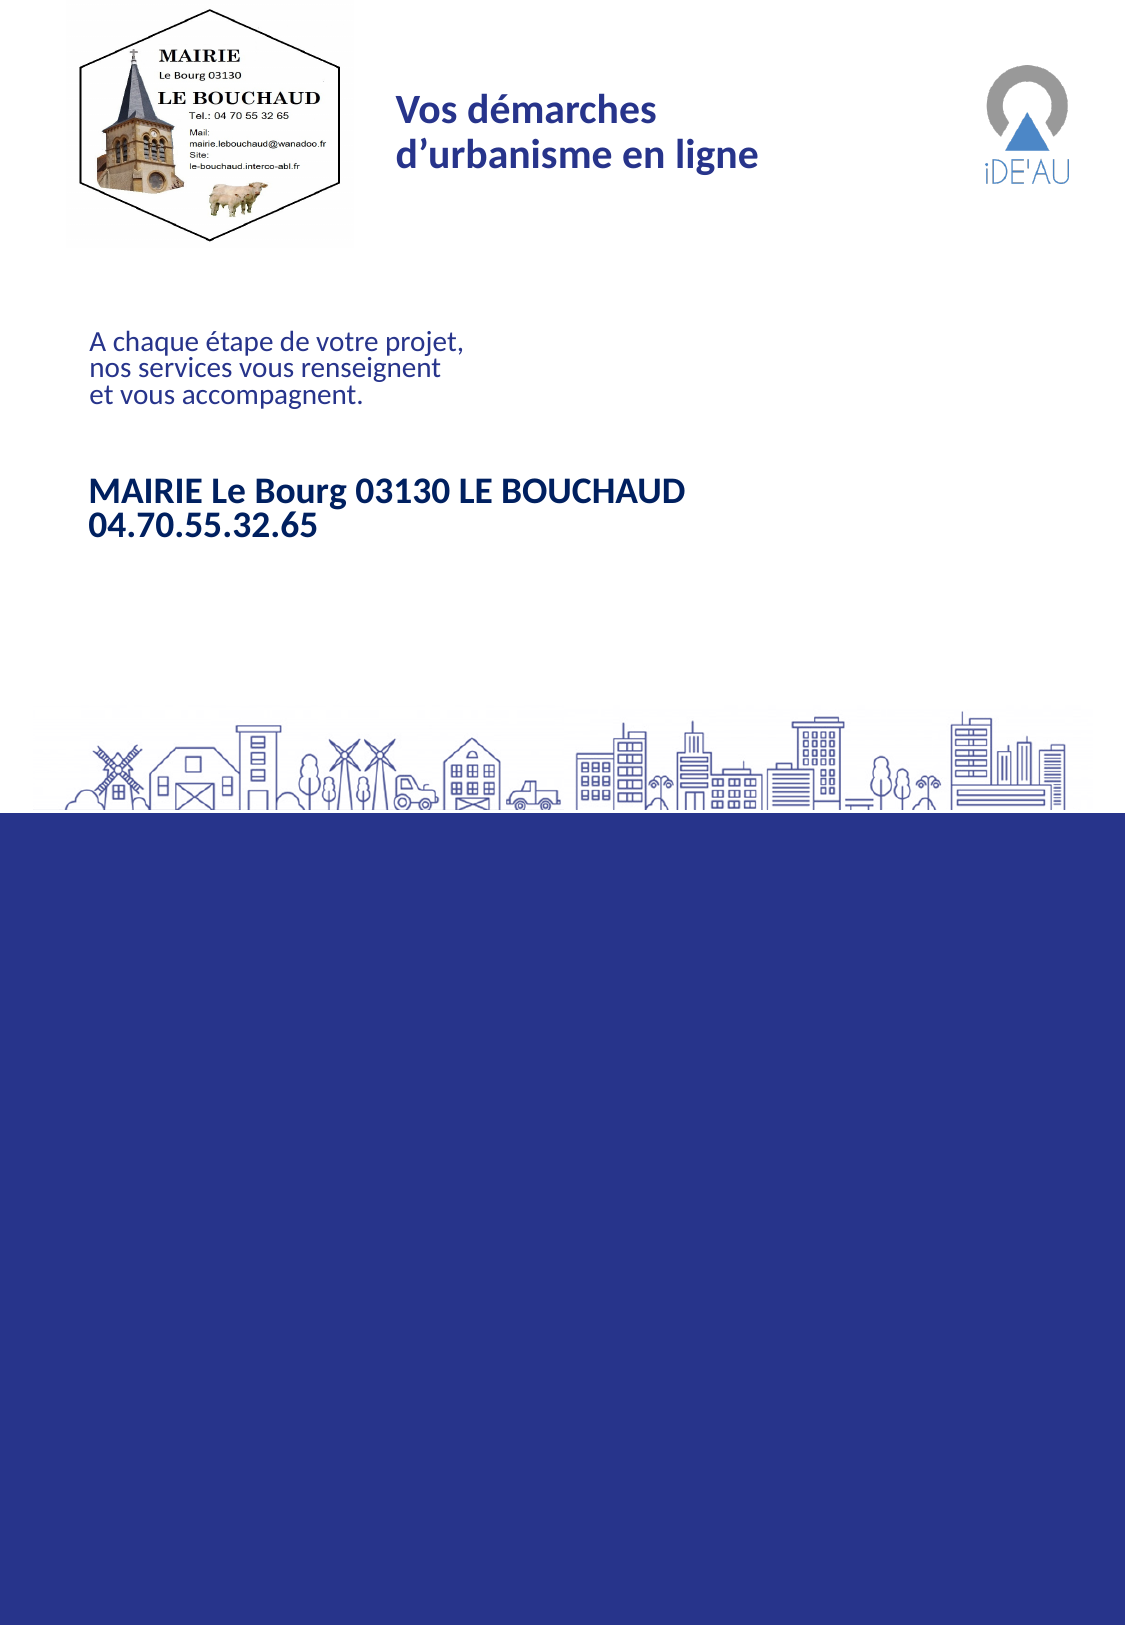

# Vos démarches d’urbanisme en ligne
A chaque étape de votre projet,
nos services vous renseignent
et vous accompagnent.
MAIRIE Le Bourg 03130 LE BOUCHAUD
04.70.55.32.65